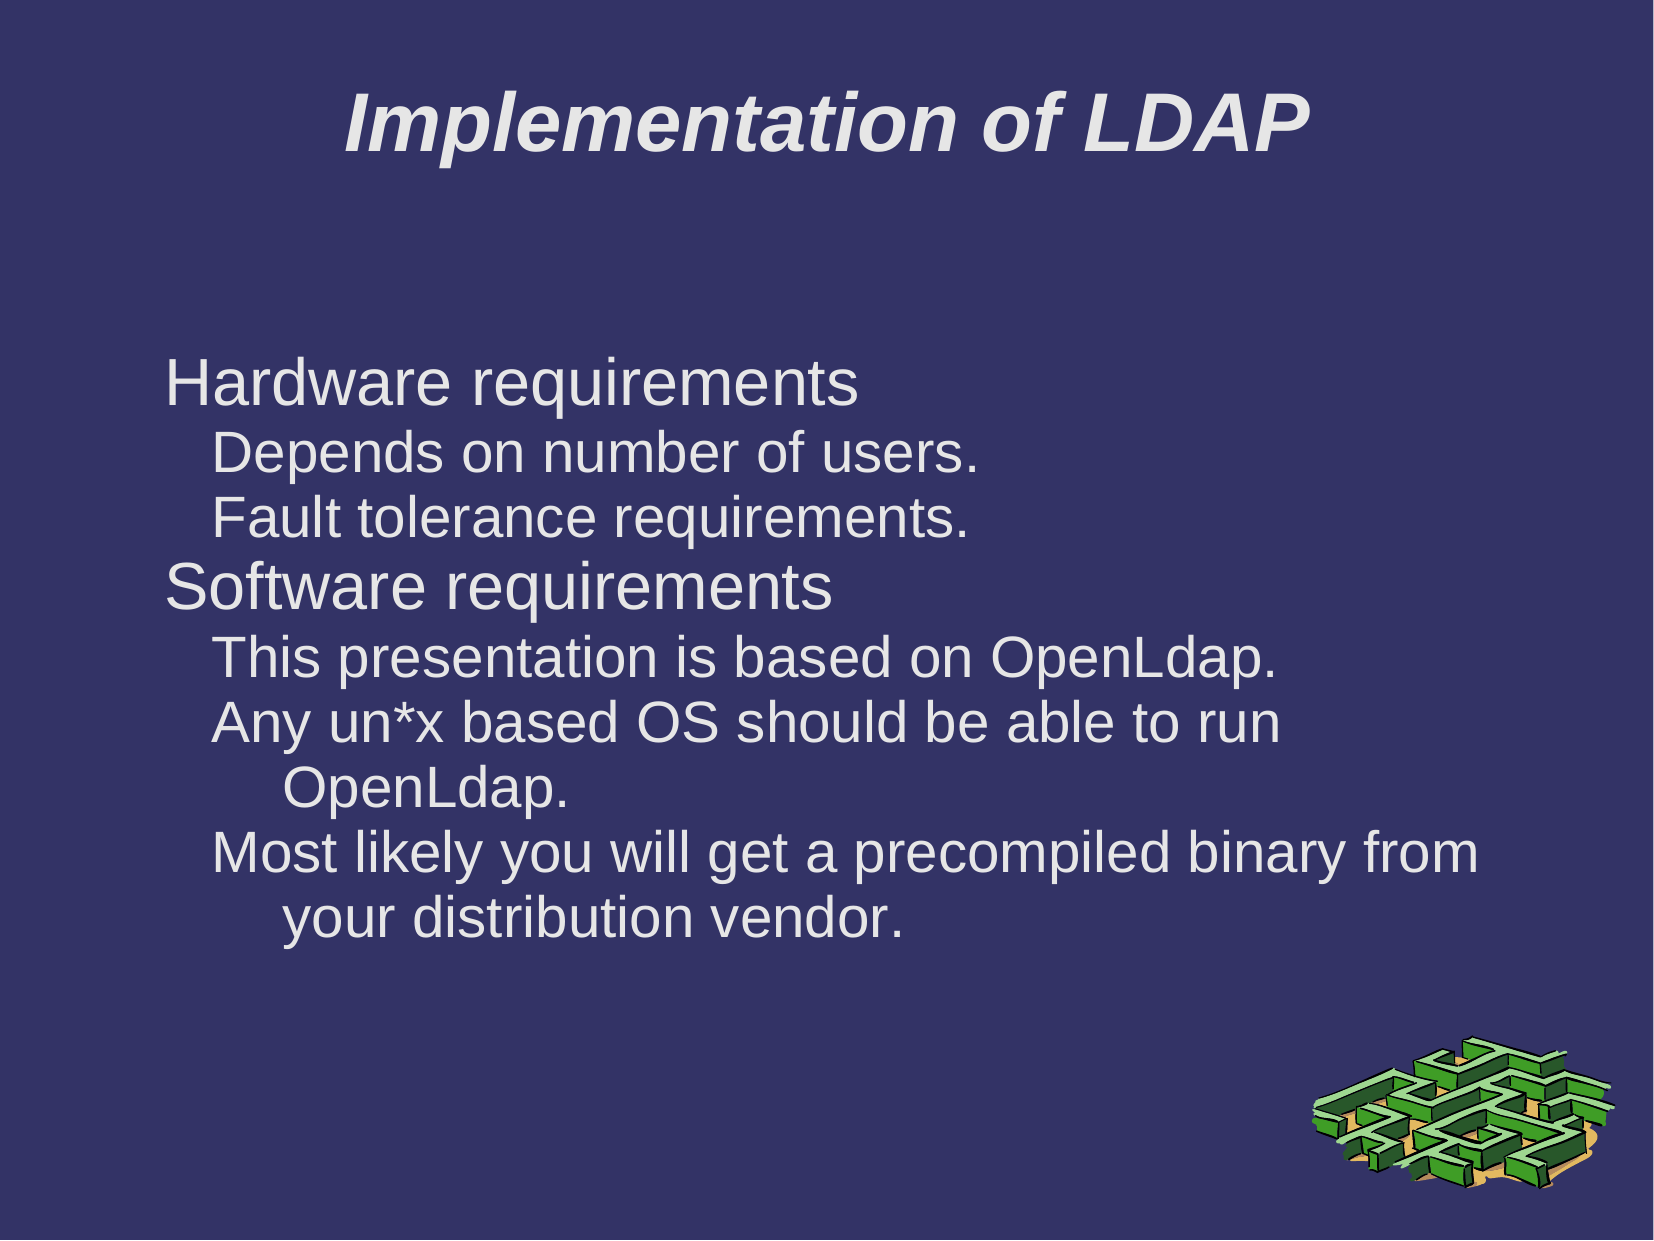

# Implementation of LDAP
Hardware requirements
Depends on number of users.
Fault tolerance requirements.
Software requirements
This presentation is based on OpenLdap.
Any un*x based OS should be able to run OpenLdap.
Most likely you will get a precompiled binary from your distribution vendor.